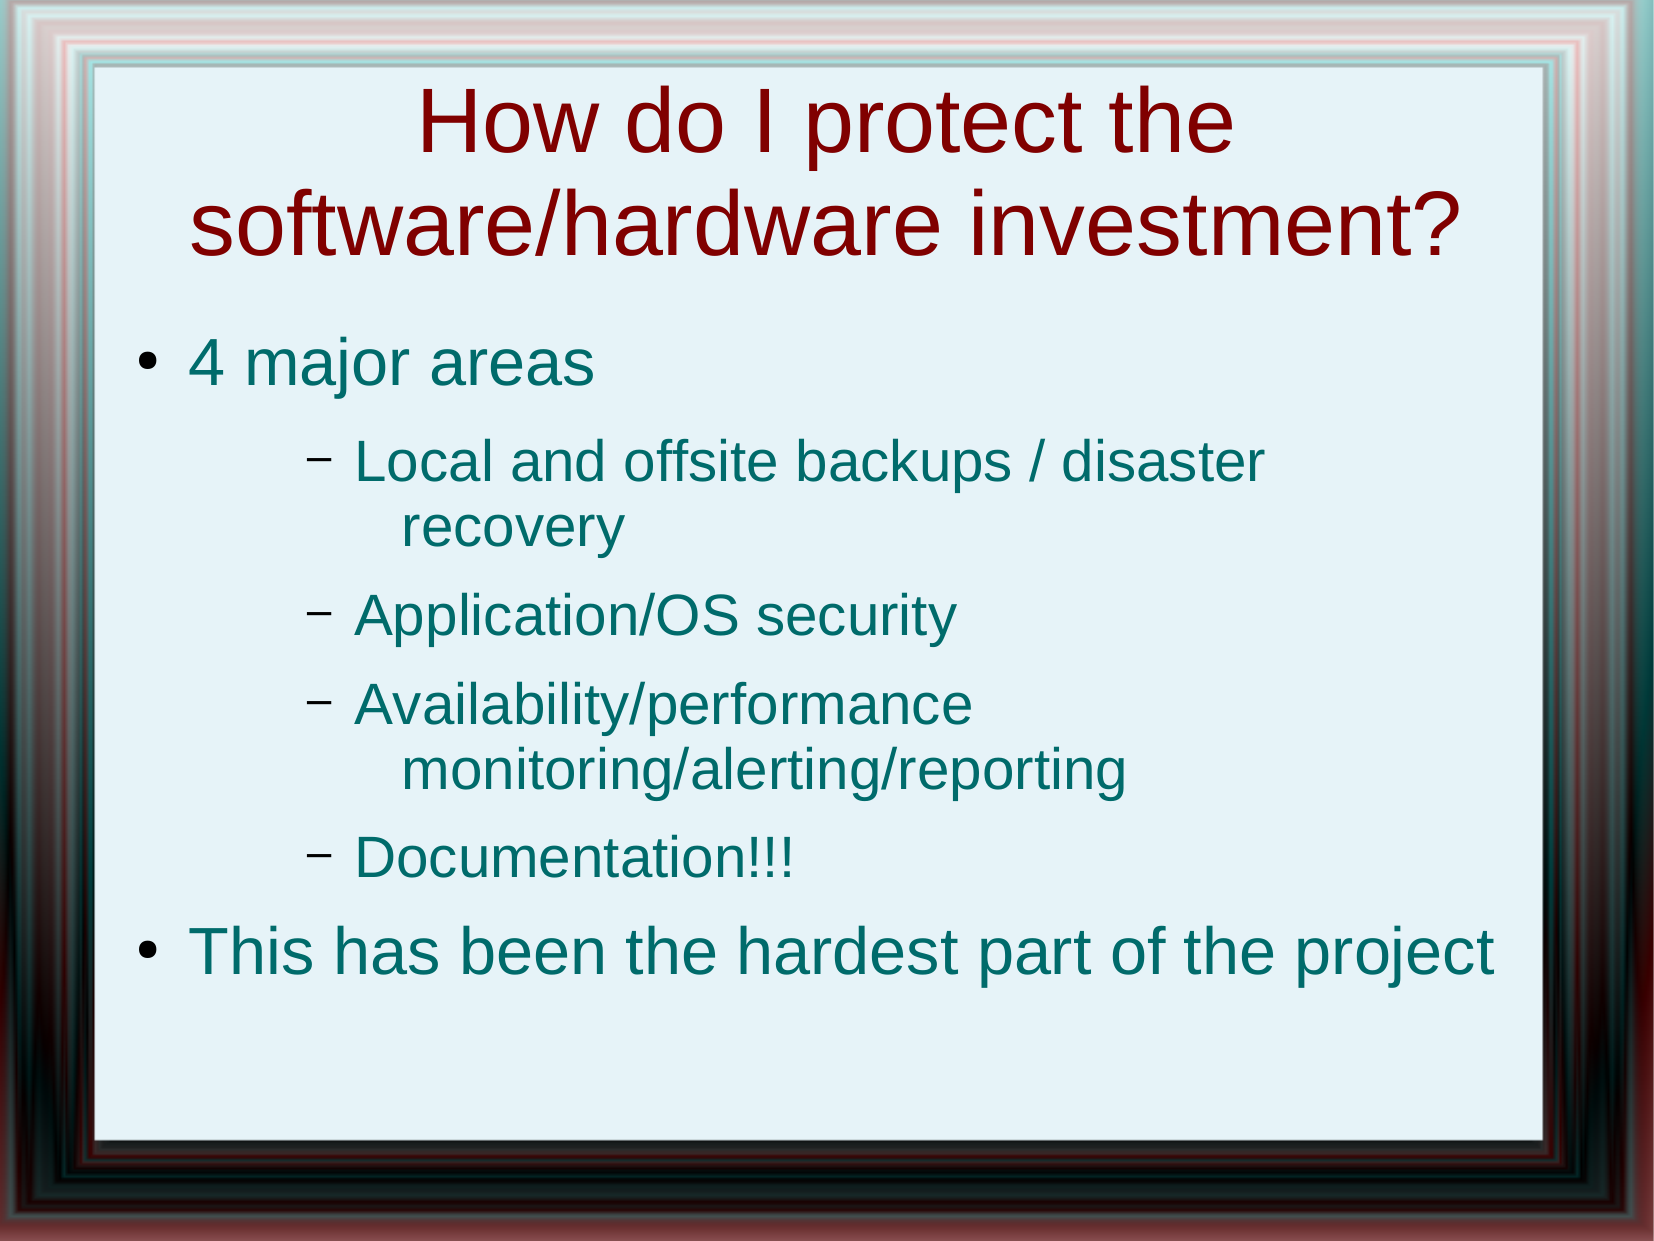

# How do I protect the software/hardware investment?
4 major areas
Local and offsite backups / disaster recovery
Application/OS security
Availability/performance monitoring/alerting/reporting
Documentation!!!
This has been the hardest part of the project